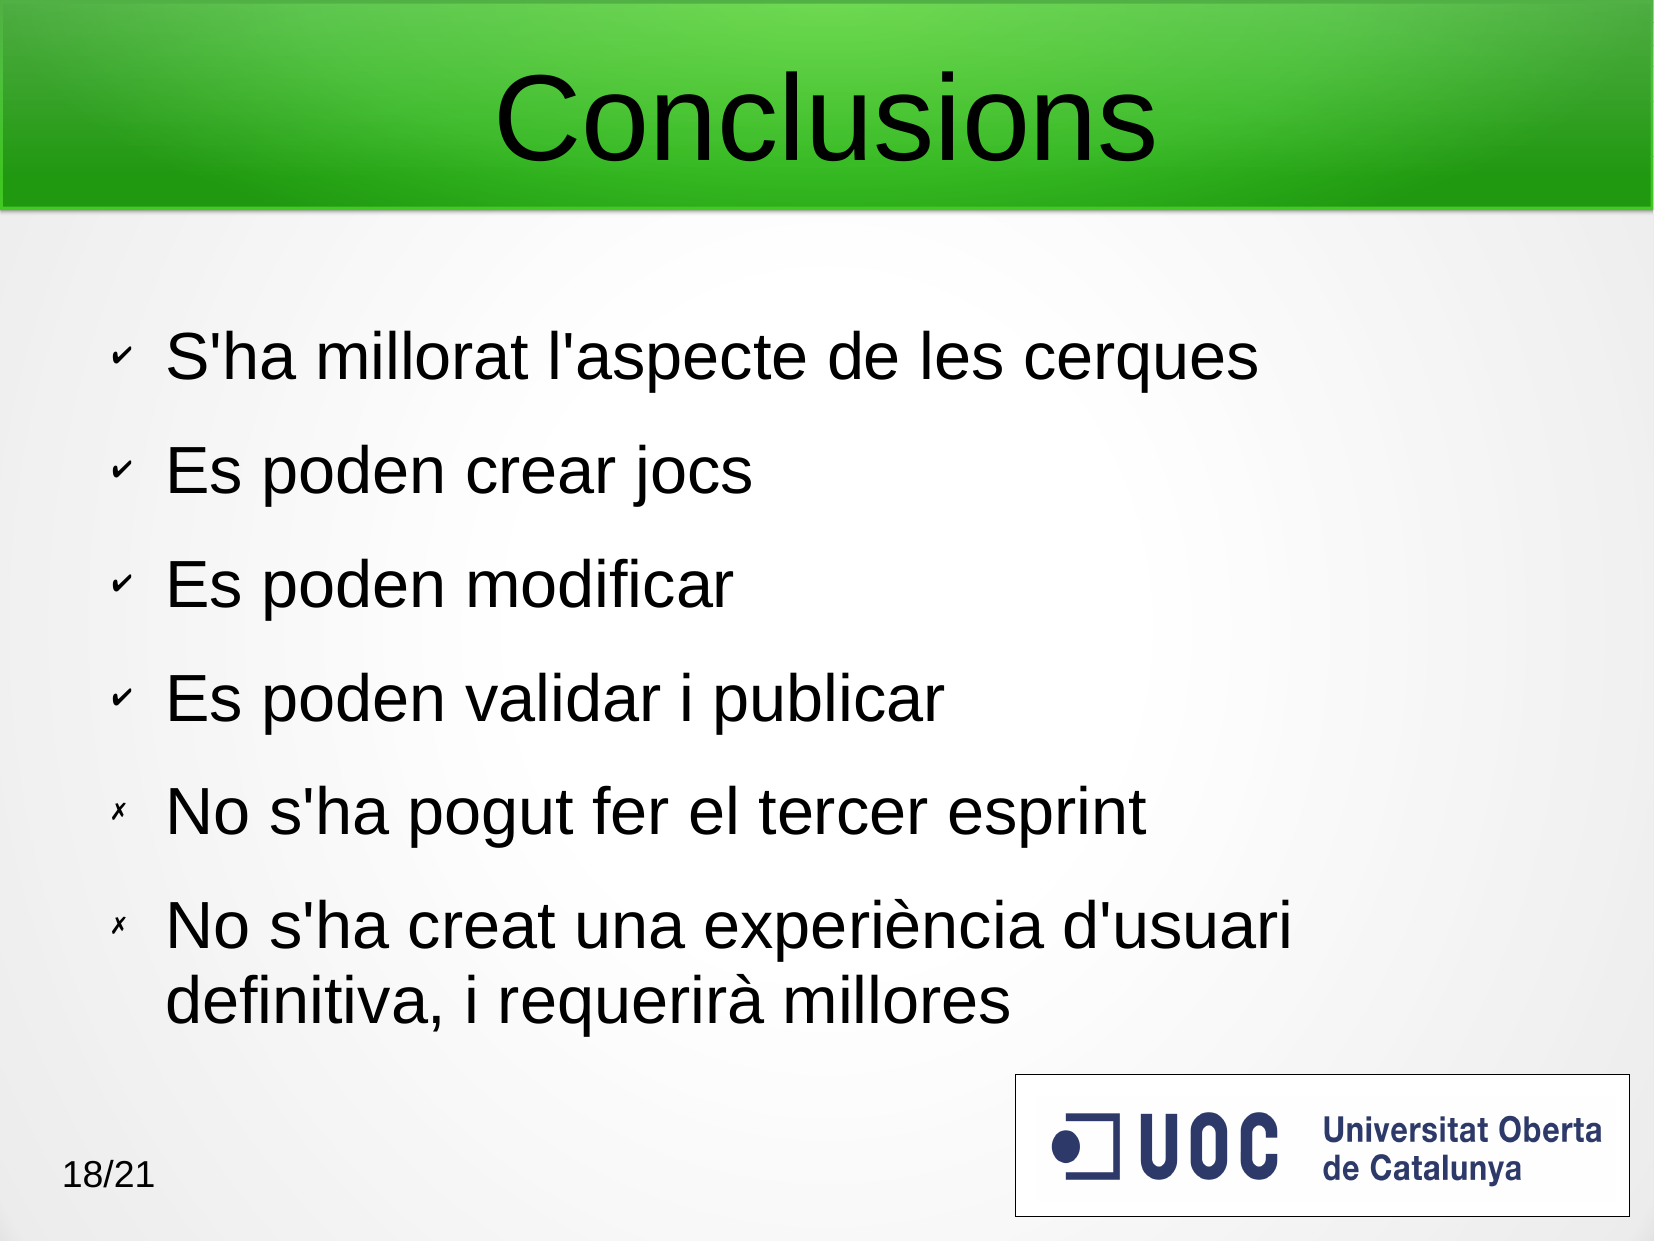

# Conclusions
S'ha millorat l'aspecte de les cerques
Es poden crear jocs
Es poden modificar
Es poden validar i publicar
No s'ha pogut fer el tercer esprint
No s'ha creat una experiència d'usuari definitiva, i requerirà millores